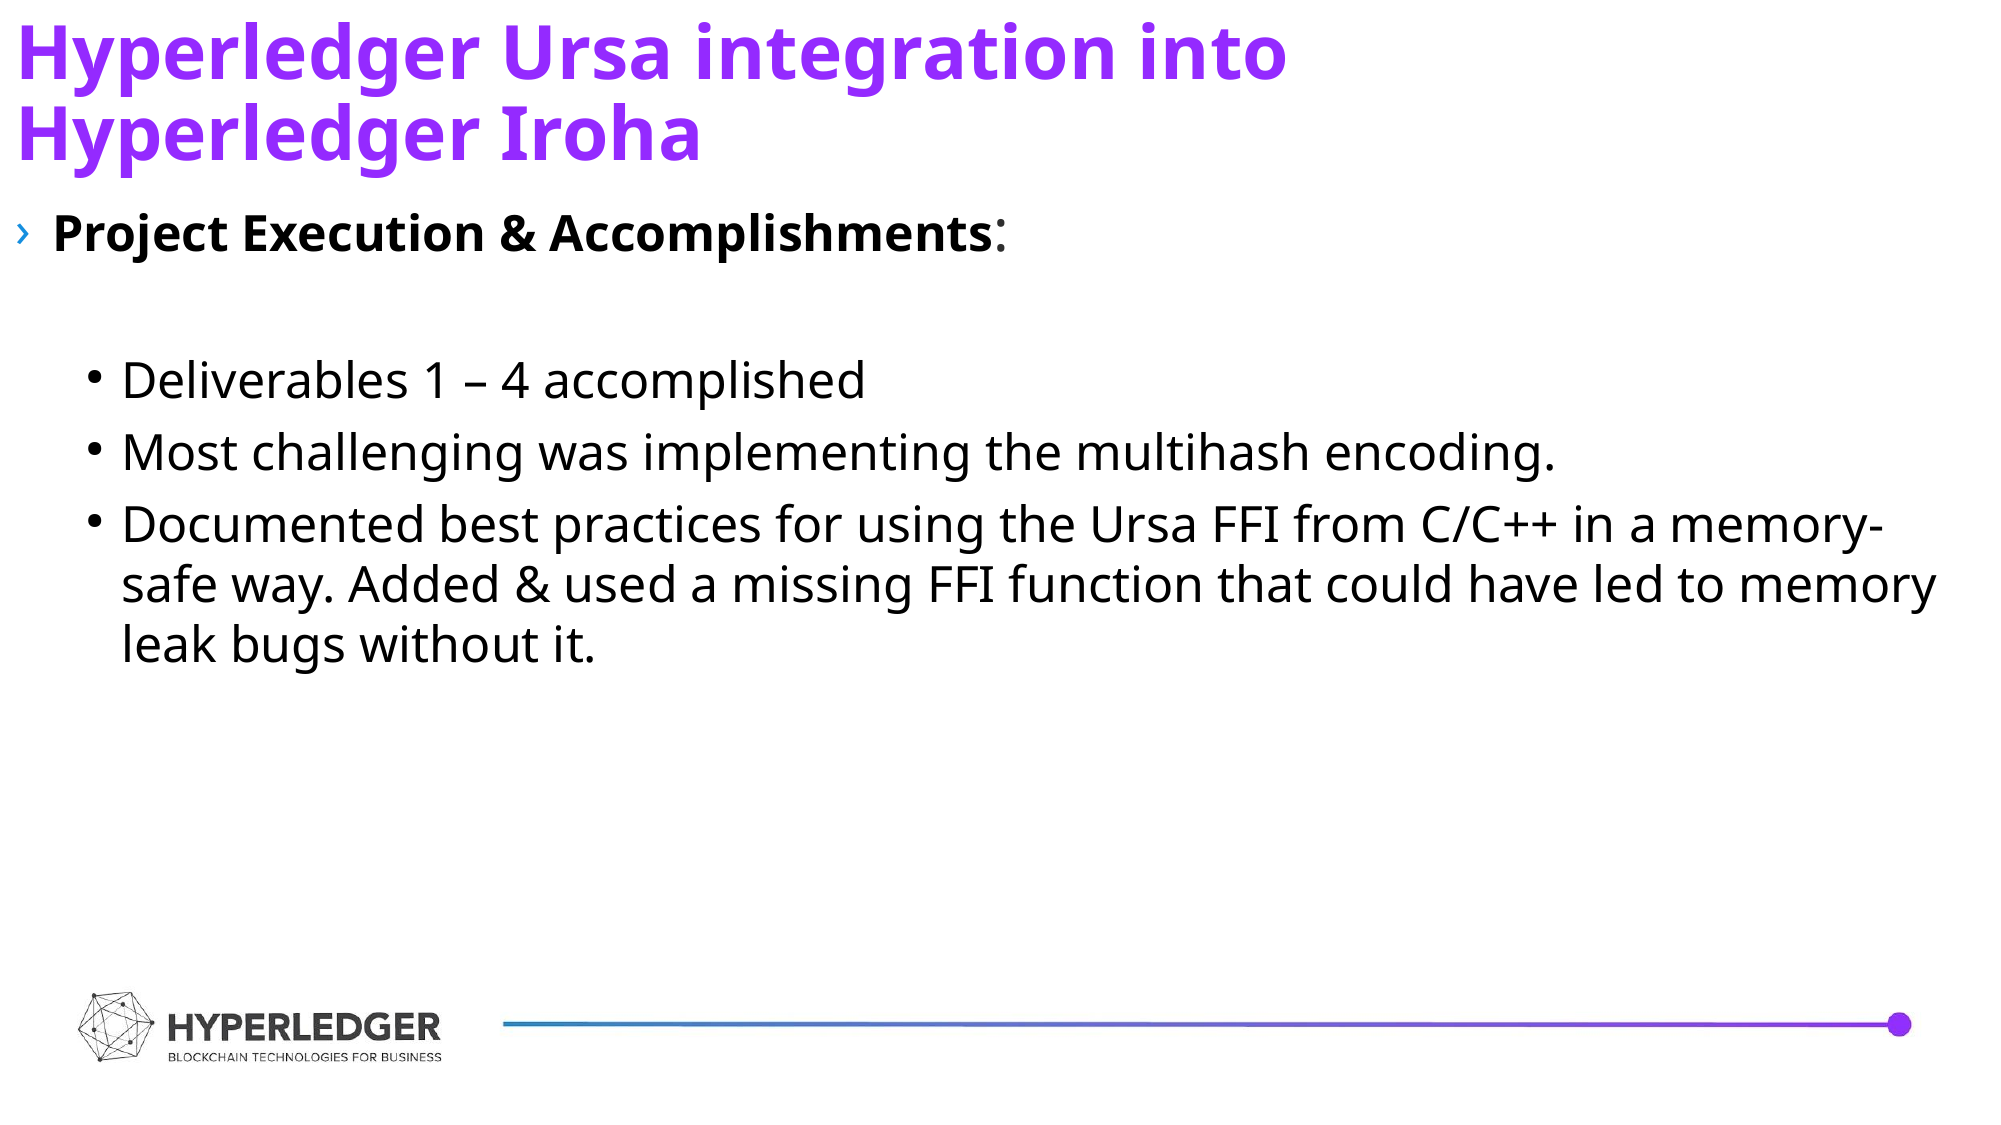

Hyperledger Ursa integration into Hyperledger Iroha
Project Execution & Accomplishments:
Deliverables 1 – 4 accomplished
Most challenging was implementing the multihash encoding.
Documented best practices for using the Ursa FFI from C/C++ in a memory-safe way. Added & used a missing FFI function that could have led to memory leak bugs without it.